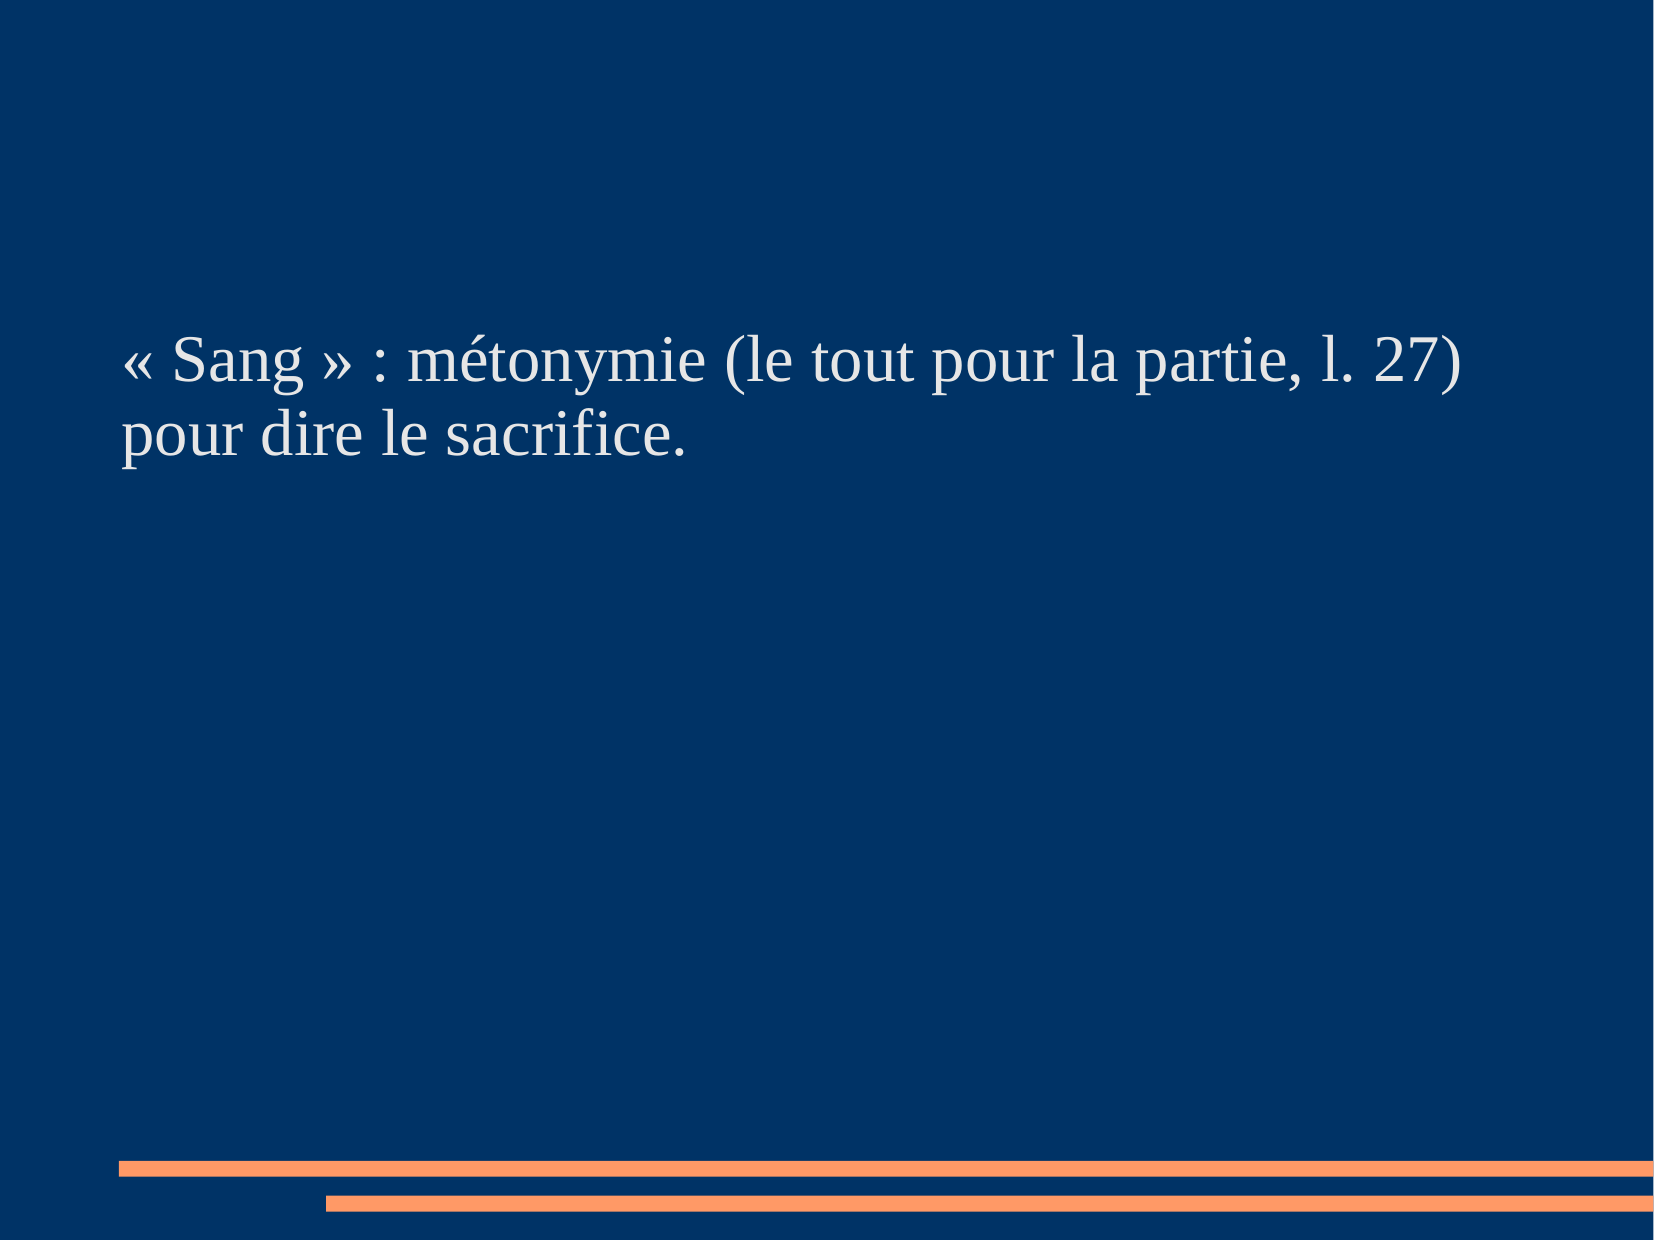

#
« Sang » : métonymie (le tout pour la partie, l. 27) pour dire le sacrifice.